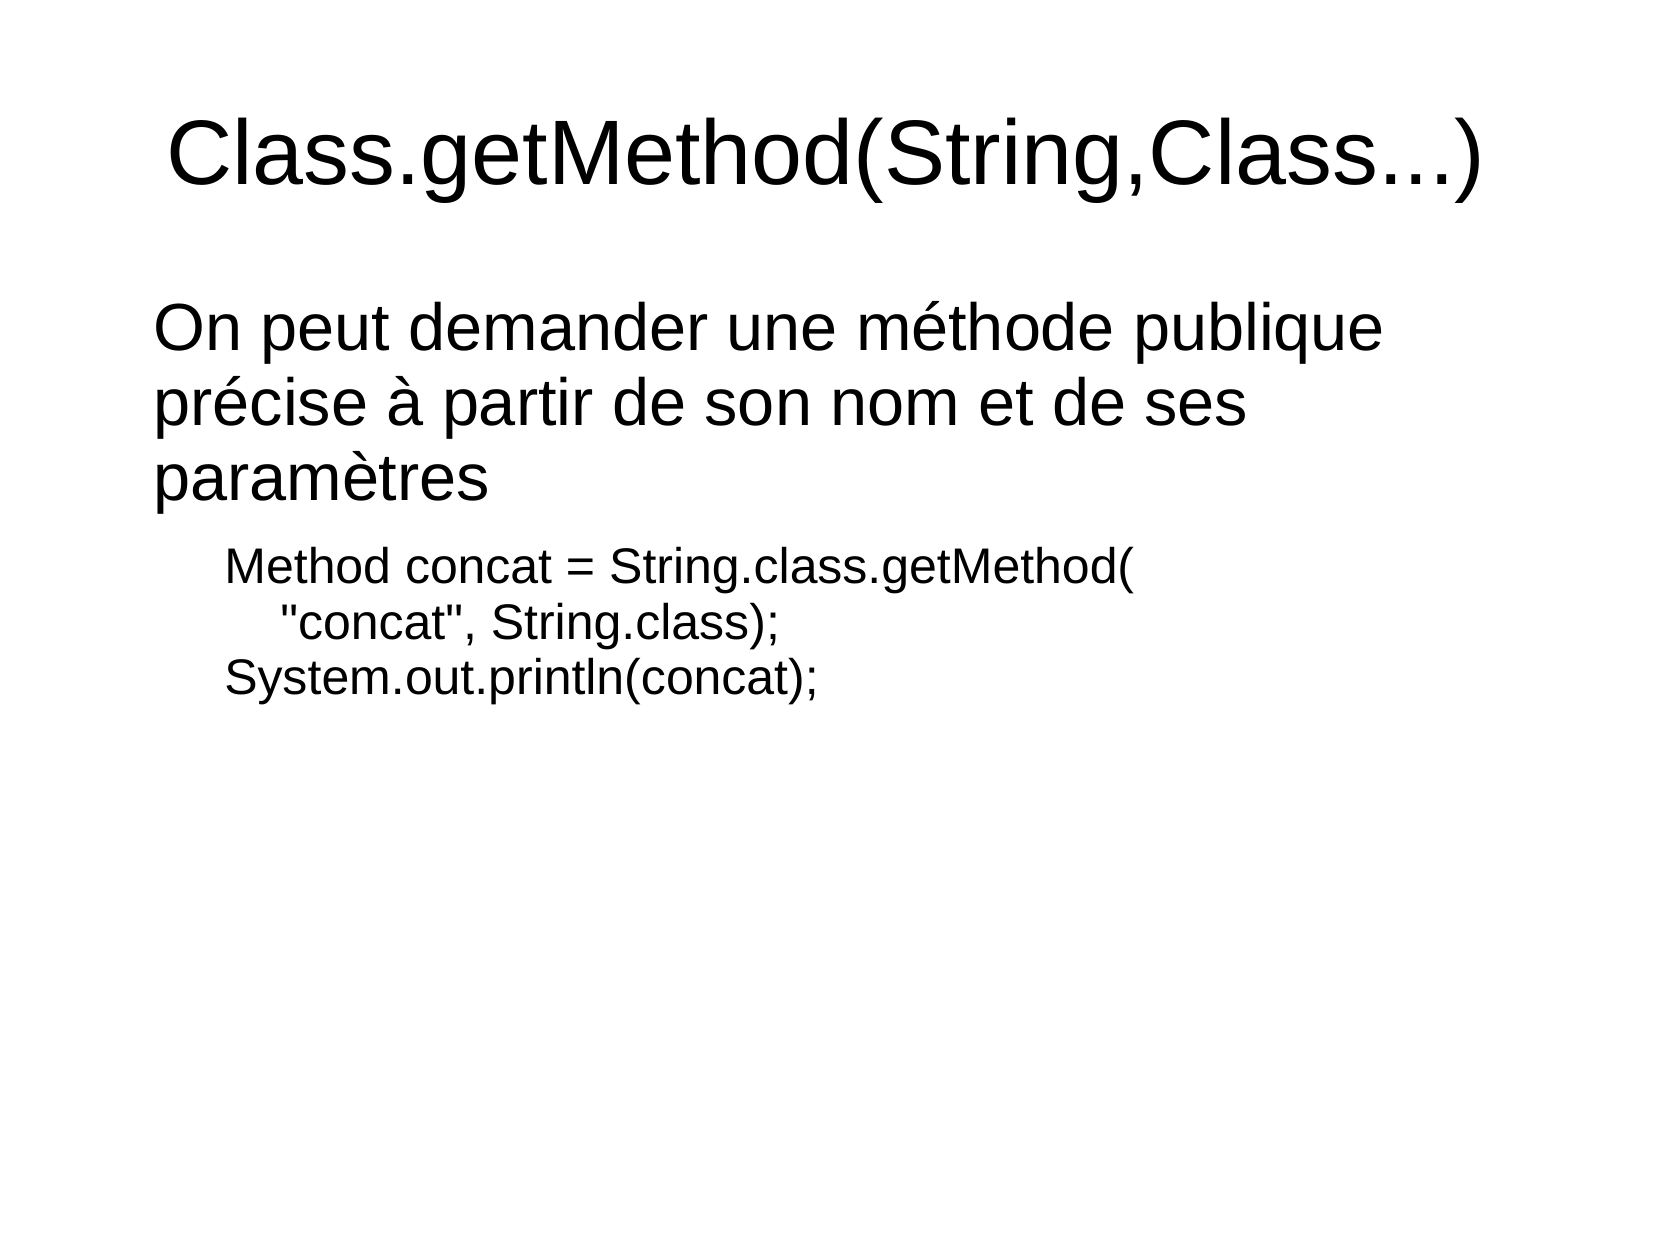

# Class.getMethod(String,Class...)
On peut demander une méthode publique précise à partir de son nom et de ses paramètres
Method concat = String.class.getMethod(
 "concat", String.class);
System.out.println(concat);